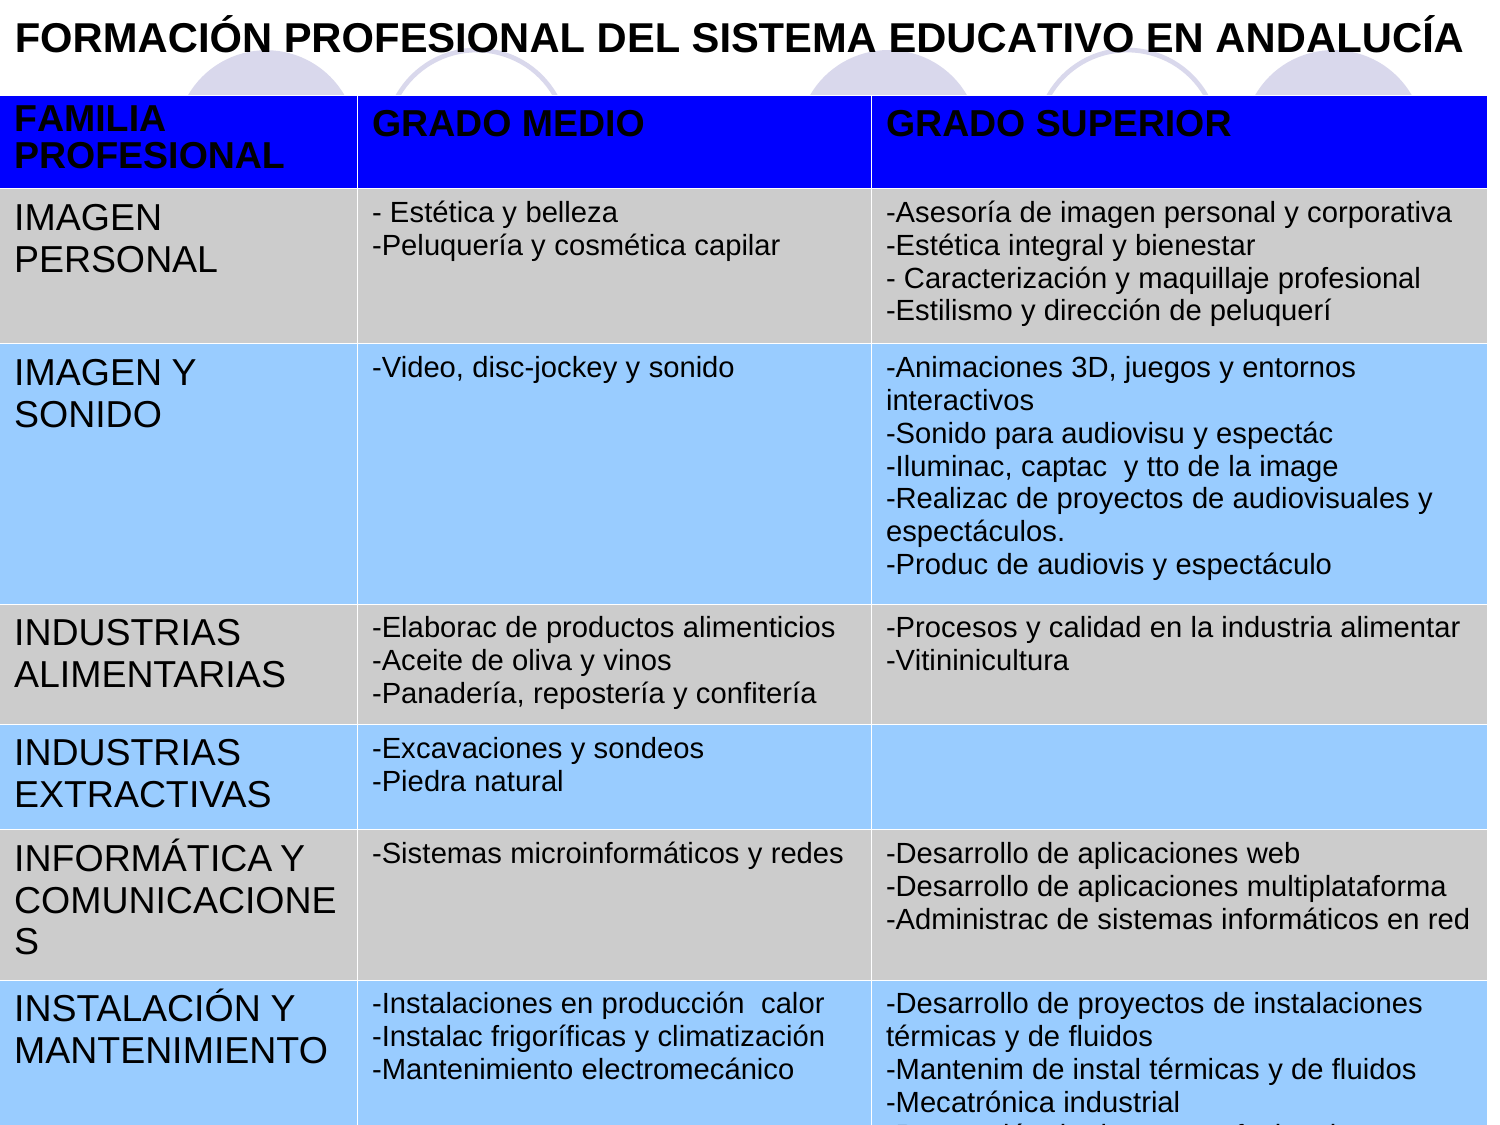

# FORMACIÓN PROFESIONAL DEL SISTEMA EDUCATIVO EN ANDALUCÍA
| FAMILIA PROFESIONAL | GRADO MEDIO | GRADO SUPERIOR |
| --- | --- | --- |
| IMAGEN PERSONAL | - Estética y belleza -Peluquería y cosmética capilar | -Asesoría de imagen personal y corporativa -Estética integral y bienestar - Caracterización y maquillaje profesional -Estilismo y dirección de peluquerí |
| IMAGEN Y SONIDO | -Video, disc-jockey y sonido | -Animaciones 3D, juegos y entornos interactivos -Sonido para audiovisu y espectác -Iluminac, captac y tto de la image -Realizac de proyectos de audiovisuales y espectáculos. -Produc de audiovis y espectáculo |
| INDUSTRIAS ALIMENTARIAS | -Elaborac de productos alimenticios -Aceite de oliva y vinos -Panadería, repostería y confitería | -Procesos y calidad en la industria alimentar -Vitininicultura |
| INDUSTRIAS EXTRACTIVAS | -Excavaciones y sondeos -Piedra natural | |
| INFORMÁTICA Y COMUNICACIONES | -Sistemas microinformáticos y redes | -Desarrollo de aplicaciones web -Desarrollo de aplicaciones multiplataforma -Administrac de sistemas informáticos en red |
| INSTALACIÓN Y MANTENIMIENTO | -Instalaciones en producción calor -Instalac frigoríficas y climatización -Mantenimiento electromecánico | -Desarrollo de proyectos de instalaciones térmicas y de fluidos -Mantenim de instal térmicas y de fluidos -Mecatrónica industrial -Prevención de riesgos profesionales. |